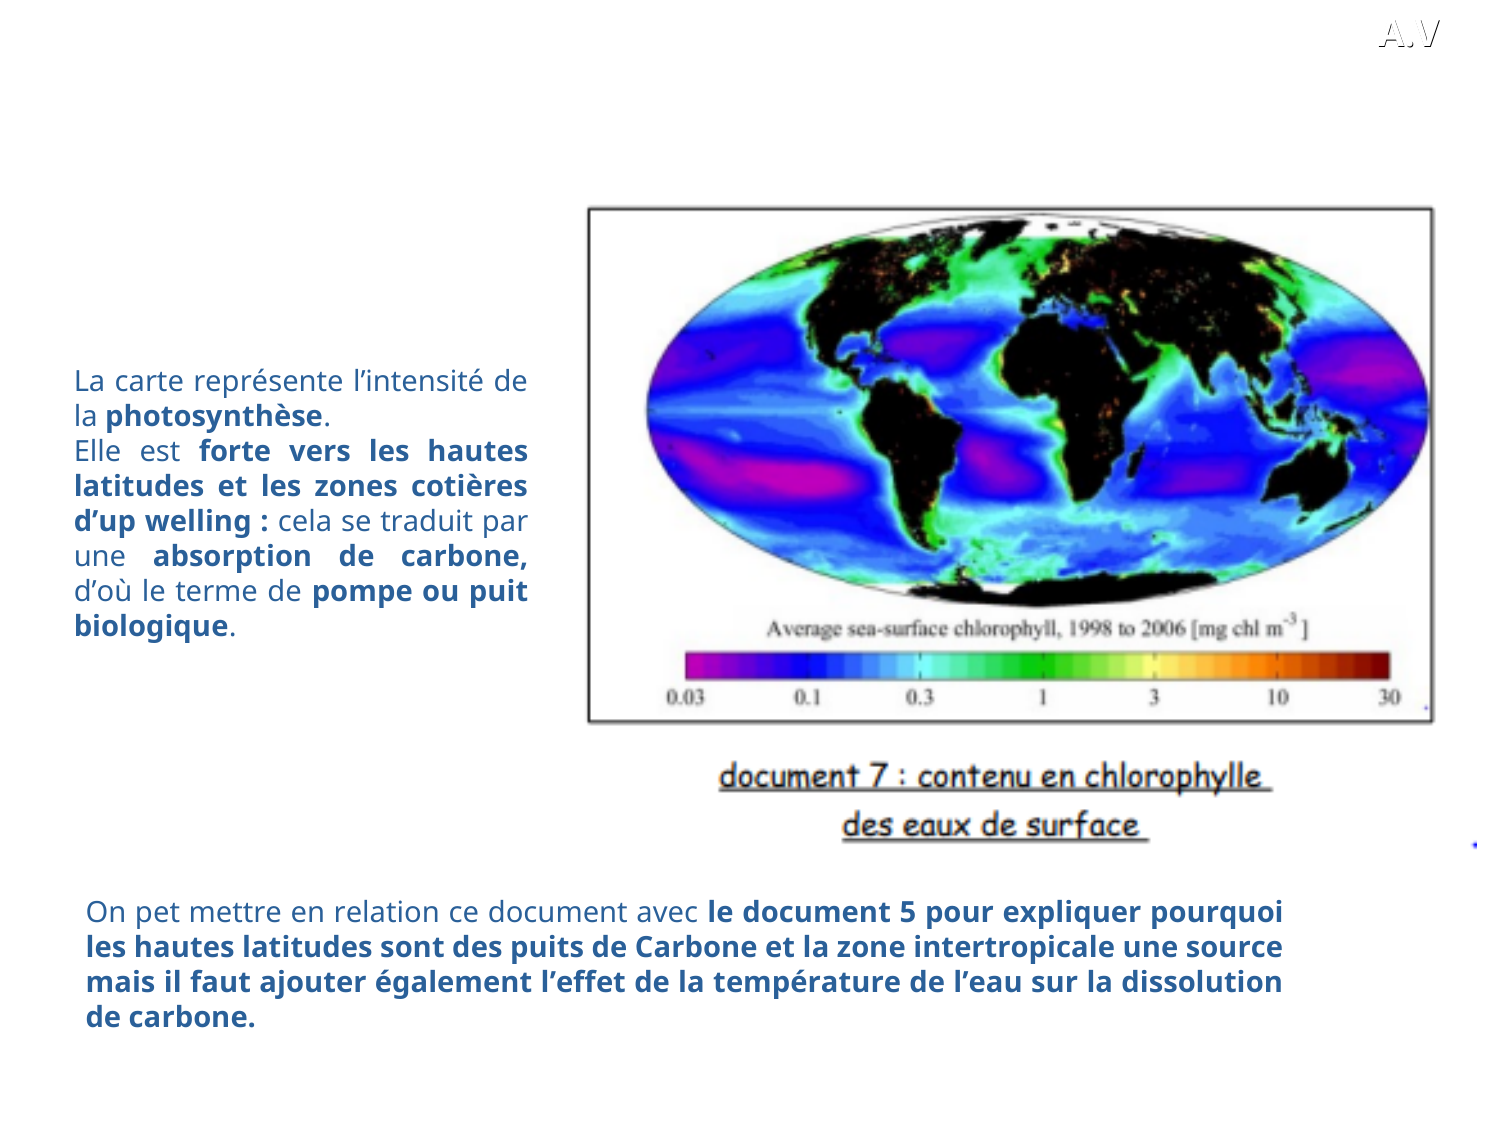

A.V
La carte représente l’intensité de la photosynthèse.
Elle est forte vers les hautes latitudes et les zones cotières d’up welling : cela se traduit par une absorption de carbone, d’où le terme de pompe ou puit biologique.
On pet mettre en relation ce document avec le document 5 pour expliquer pourquoi les hautes latitudes sont des puits de Carbone et la zone intertropicale une source mais il faut ajouter également l’effet de la température de l’eau sur la dissolution de carbone.